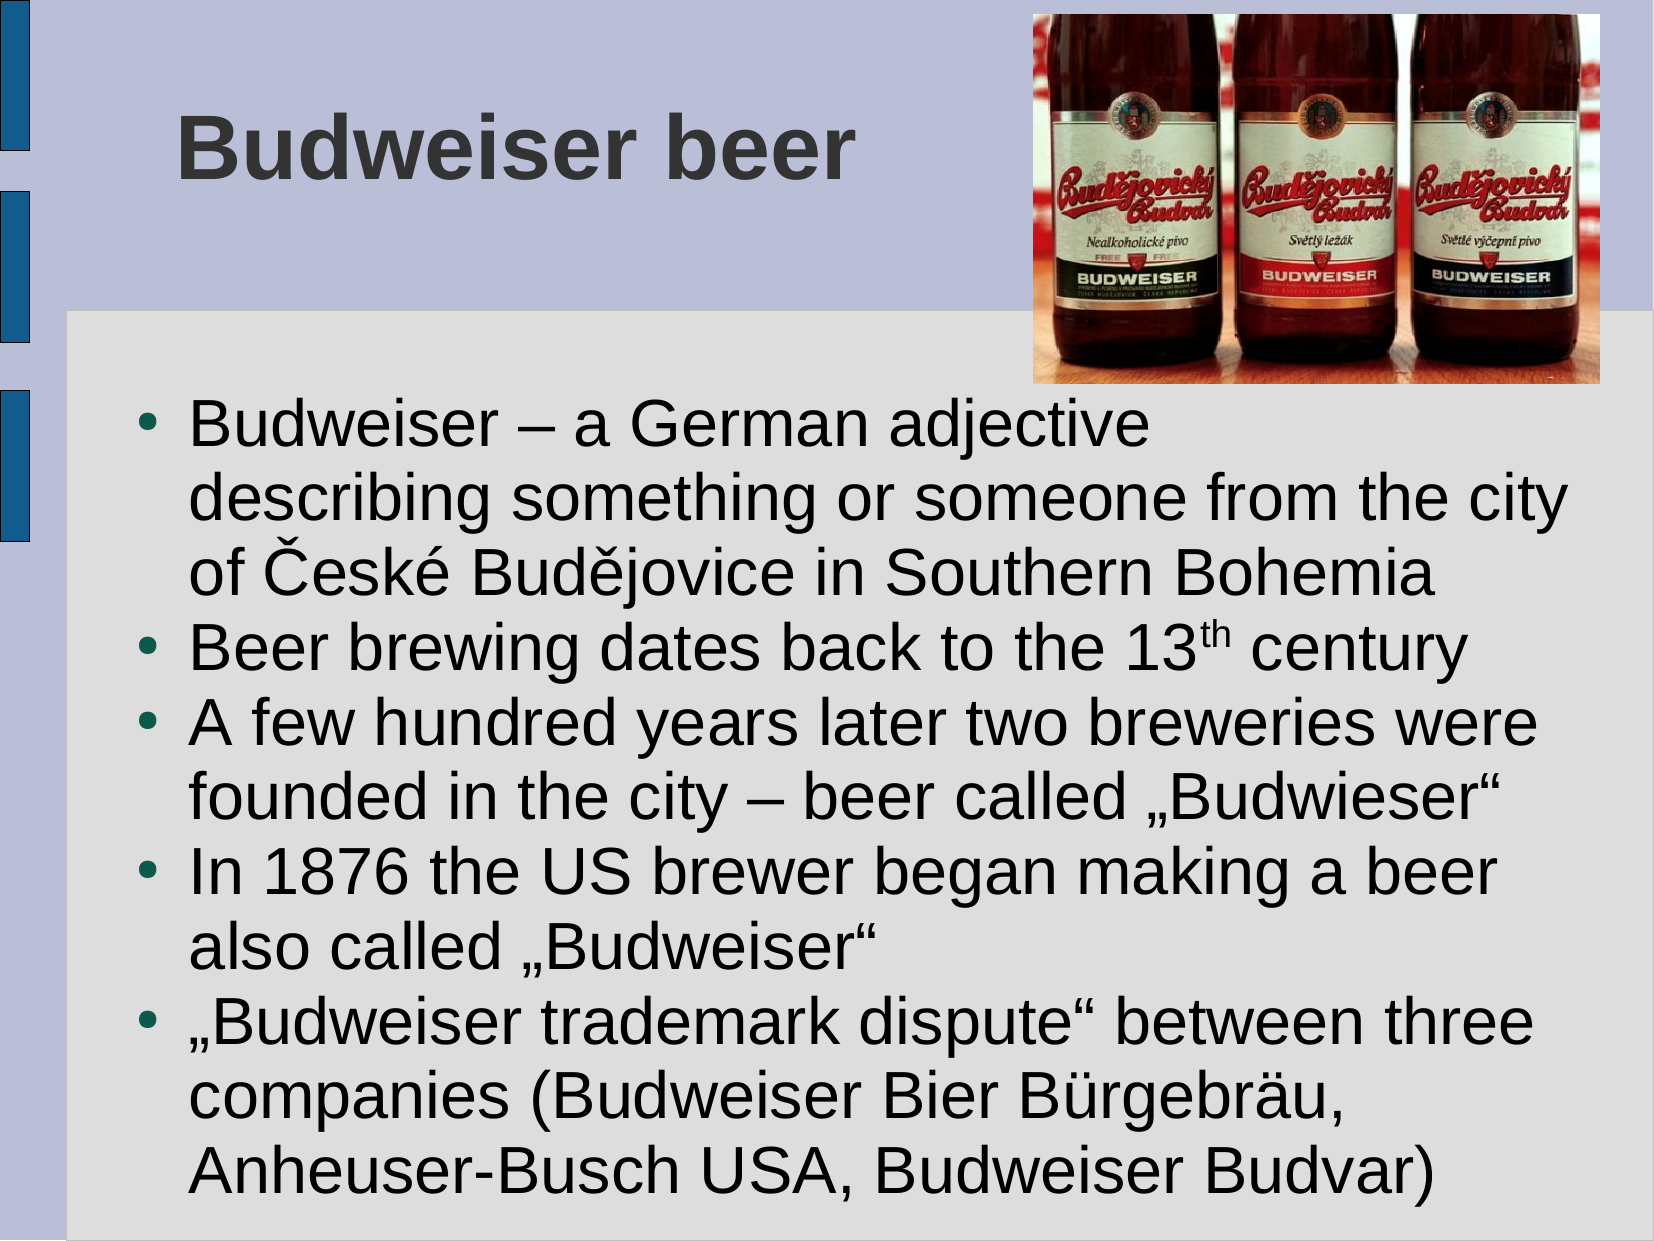

# Budweiser beer
Budweiser – a German adjective
describing something or someone from the city of České Budějovice in Southern Bohemia
Beer brewing dates back to the 13th century
A few hundred years later two breweries were founded in the city – beer called „Budwieser“
In 1876 the US brewer began making a beer also called „Budweiser“
„Budweiser trademark dispute“ between three companies (Budweiser Bier Bürgebräu, Anheuser-Busch USA, Budweiser Budvar)